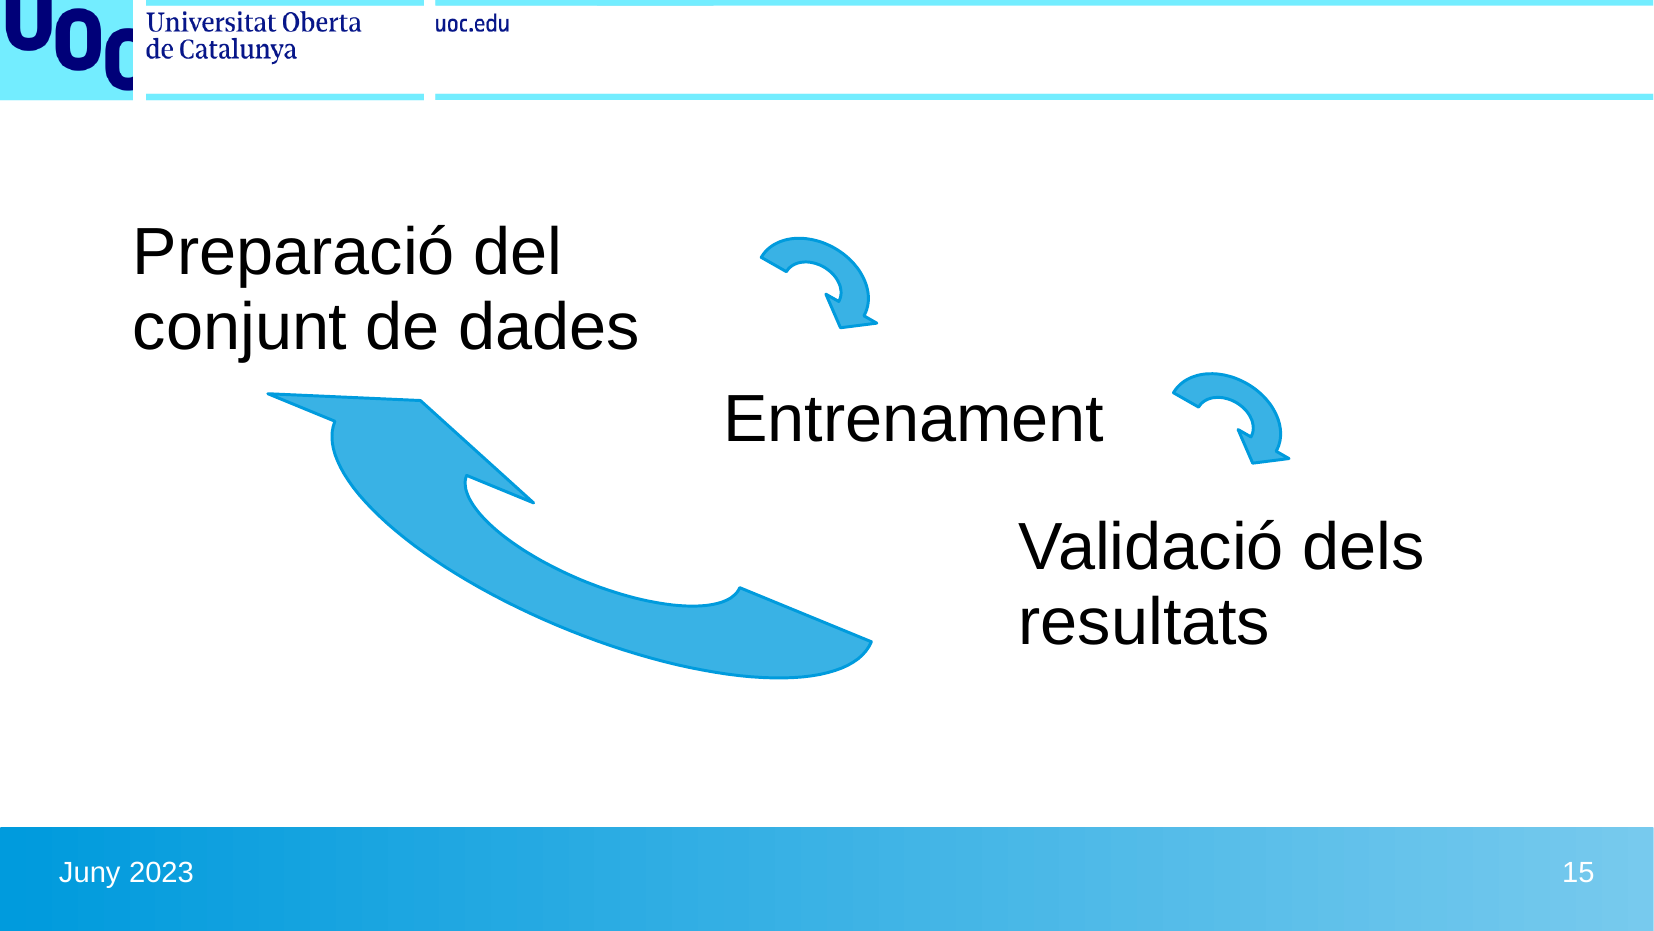

Preparació del conjunt de dades
Entrenament
Validació dels resultats
15